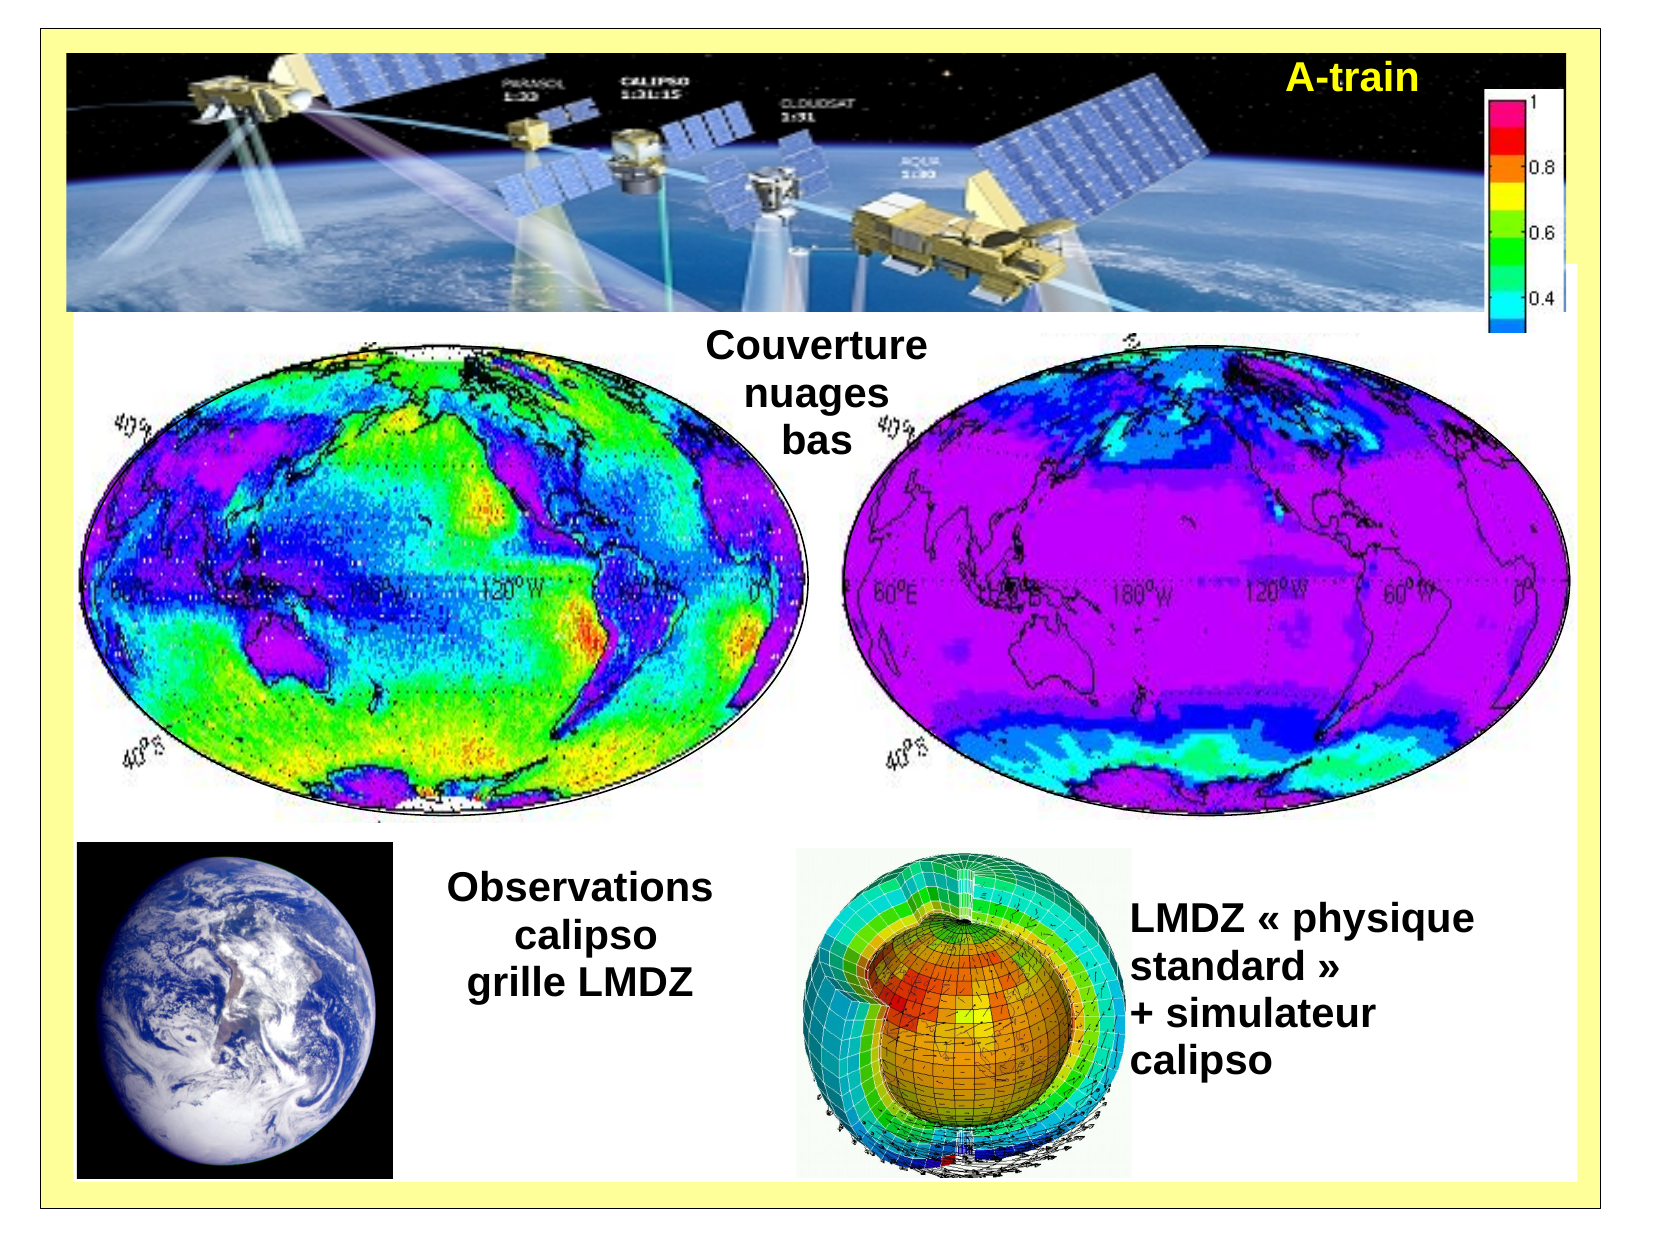

A-train
Couverture
nuages
bas
Observations
 calipso
grille LMDZ
LMDZ « physique
standard »
+ simulateur
calipso
9 et 10 février
Visite du Comité d'experts
22